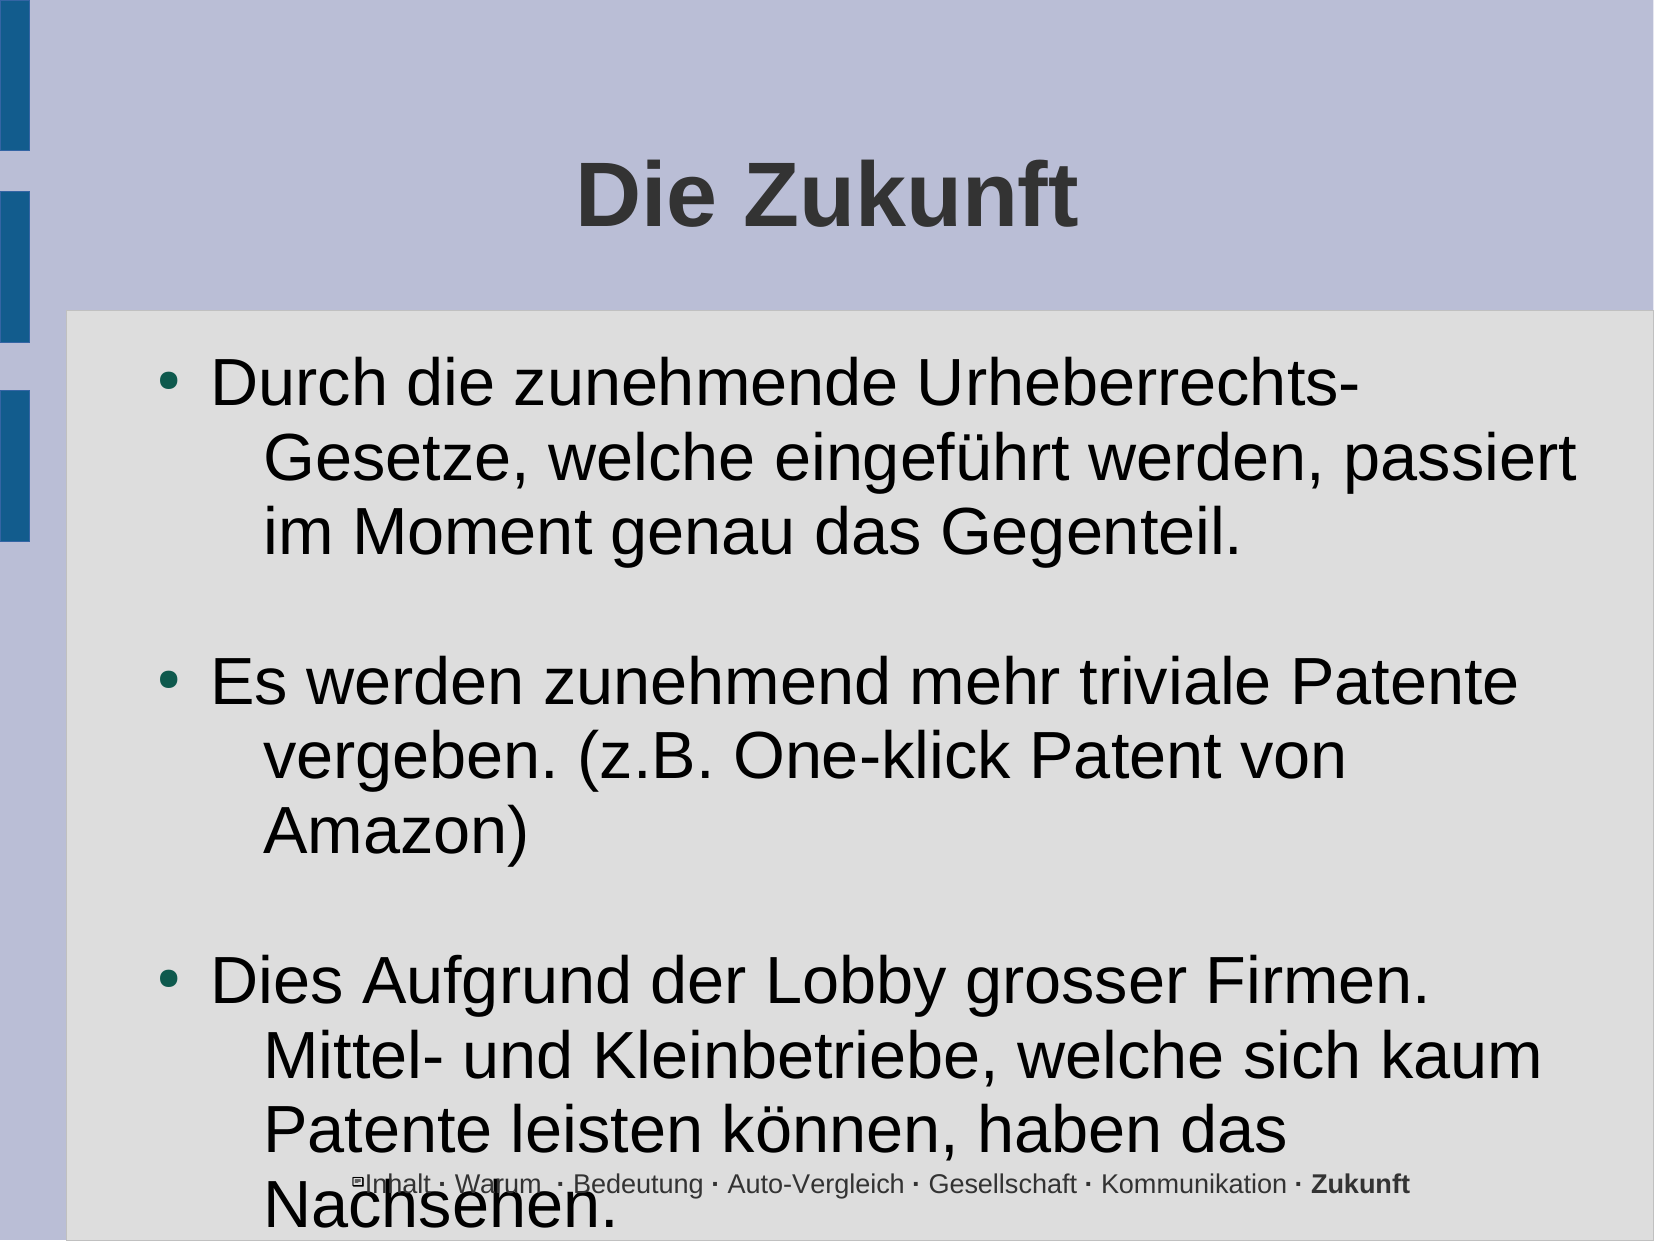

# Die Zukunft
Durch die zunehmende Urheberrechts-Gesetze, welche eingeführt werden, passiert im Moment genau das Gegenteil.
Es werden zunehmend mehr triviale Patente vergeben. (z.B. One-klick Patent von Amazon)
Dies Aufgrund der Lobby grosser Firmen. Mittel- und Kleinbetriebe, welche sich kaum Patente leisten können, haben das Nachsehen.
Inhalt · Warum · Bedeutung · Auto-Vergleich · Gesellschaft · Kommunikation · Zukunft